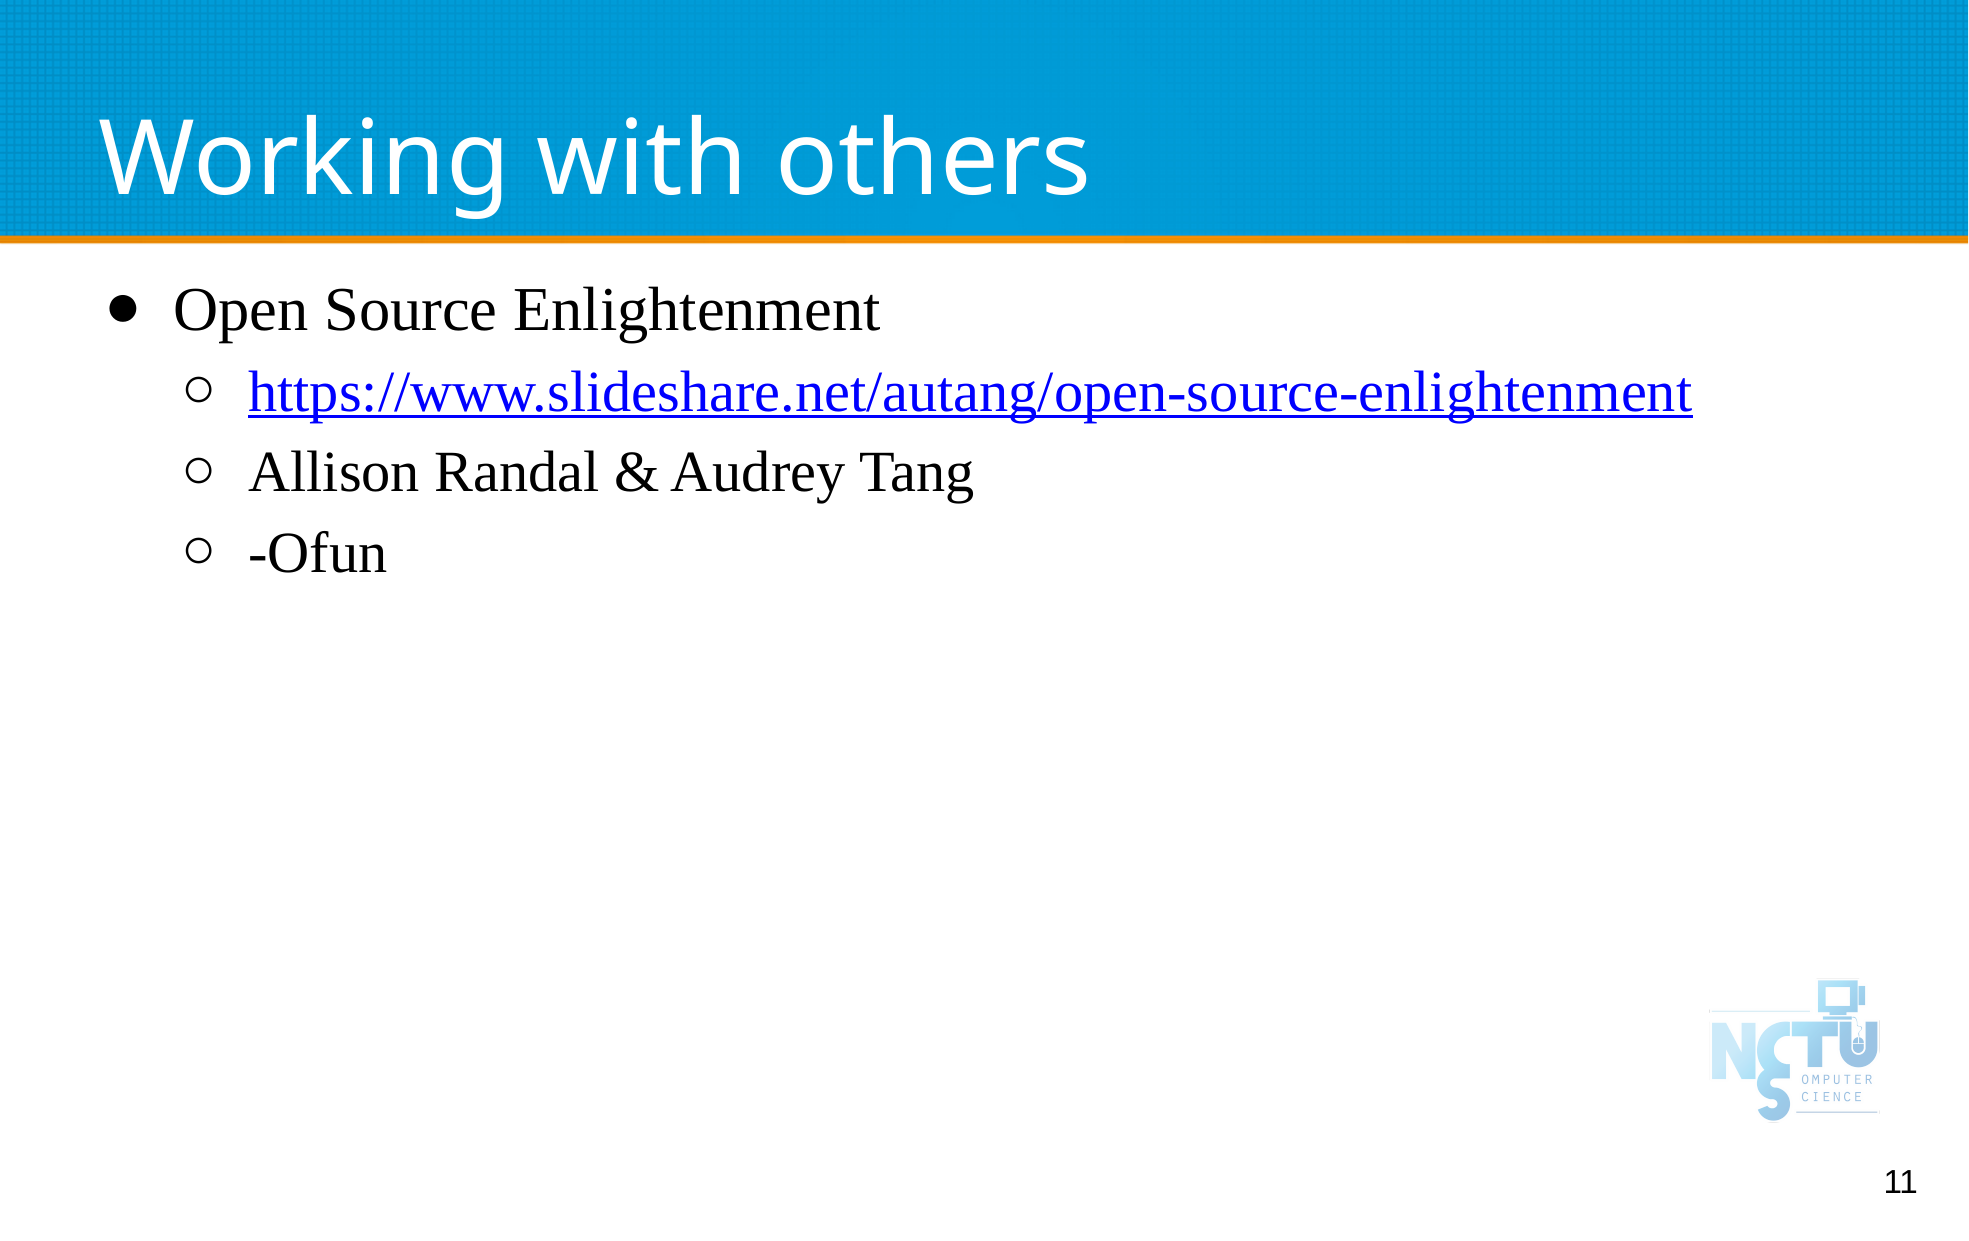

# Working with others
Open Source Enlightenment
https://www.slideshare.net/autang/open-source-enlightenment
Allison Randal & Audrey Tang
-Ofun